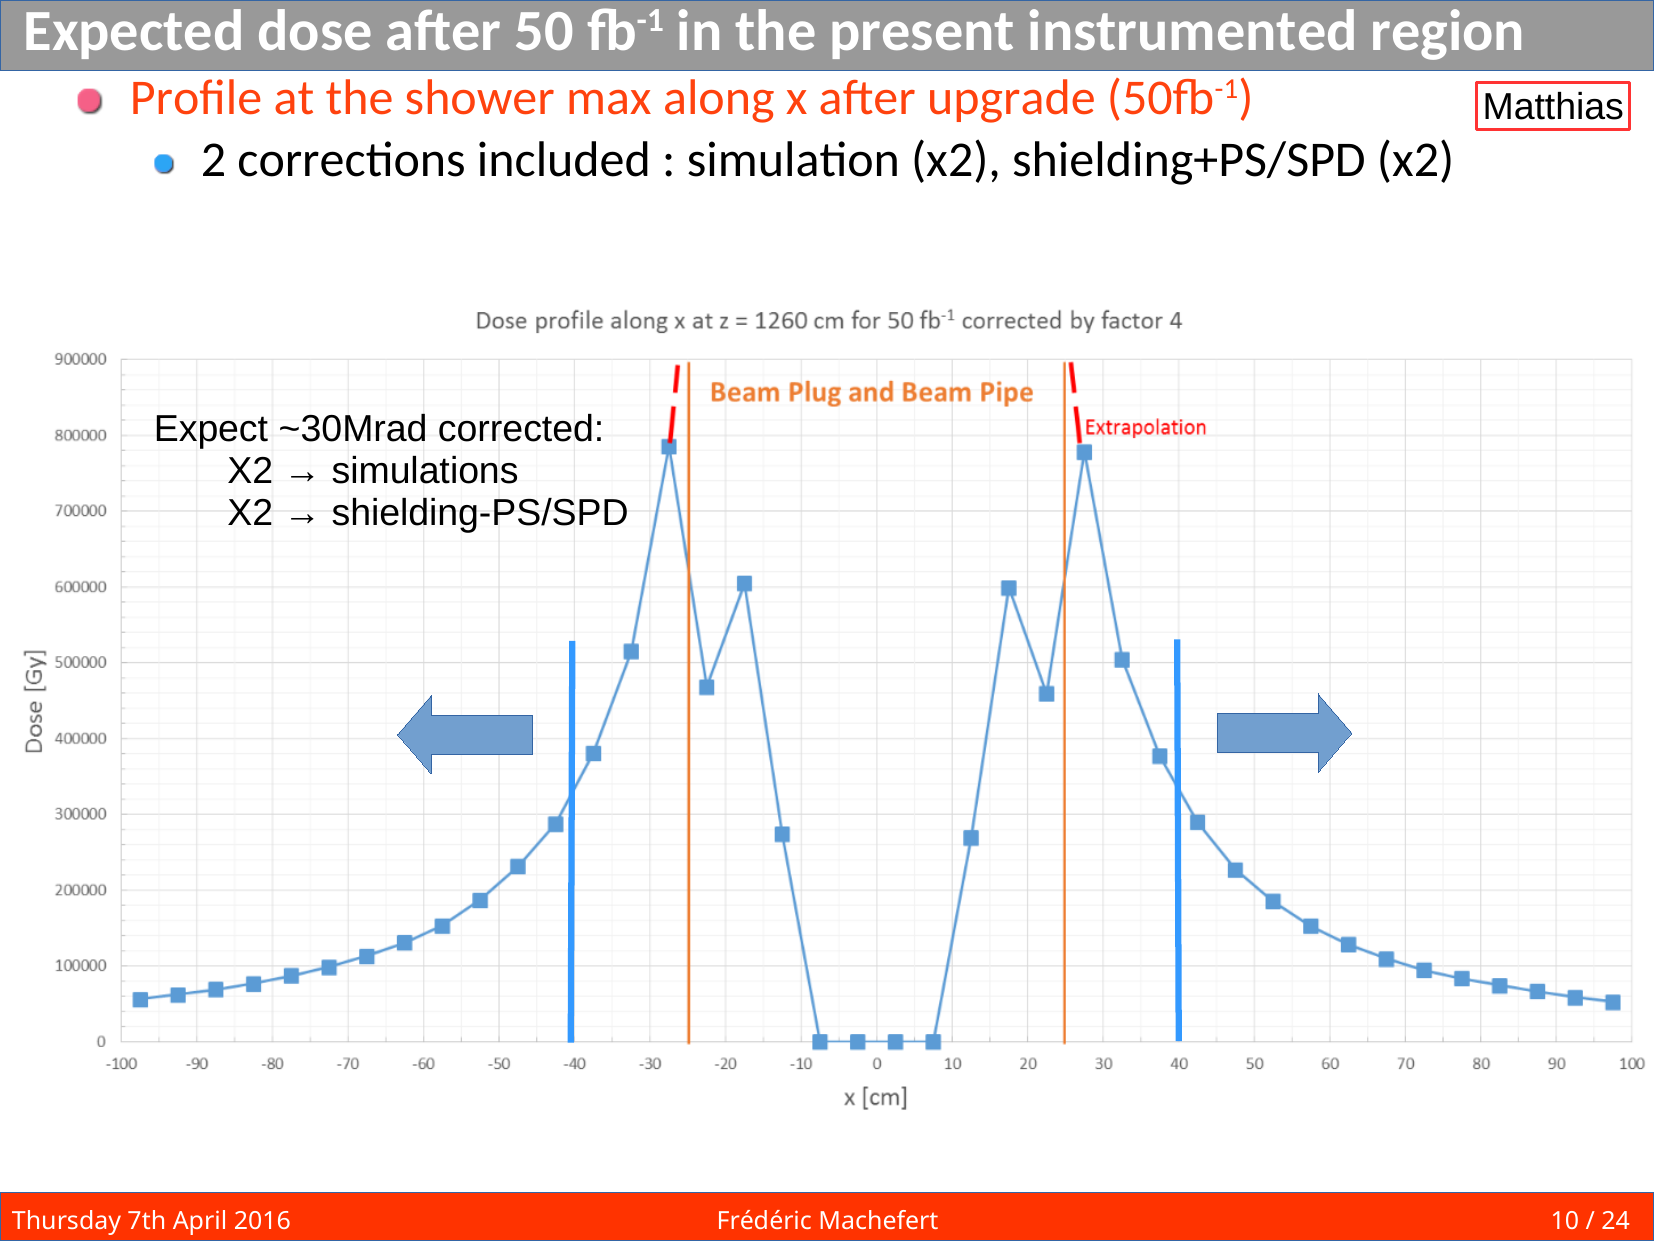

# Expected dose after 50 fb-1 in the present instrumented region
Profile at the shower max along x after upgrade (50fb-1)
2 corrections included : simulation (x2), shielding+PS/SPD (x2)
Matthias
Expect ~30Mrad corrected:
 	X2 → simulations
	X2 → shielding-PS/SPD